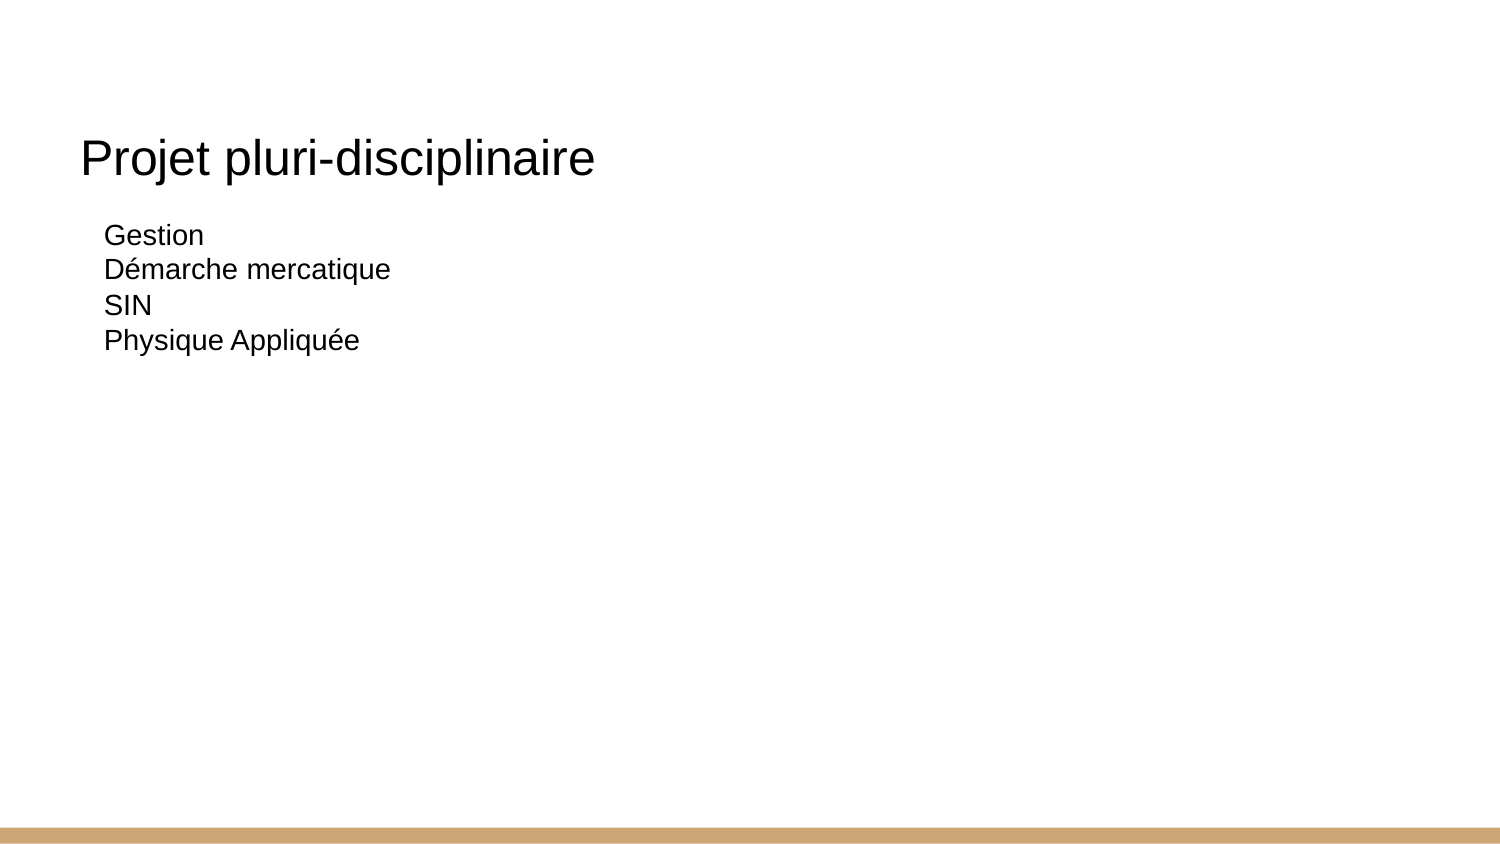

# Projet pluri-disciplinaire
Gestion
Démarche mercatique
SIN
Physique Appliquée